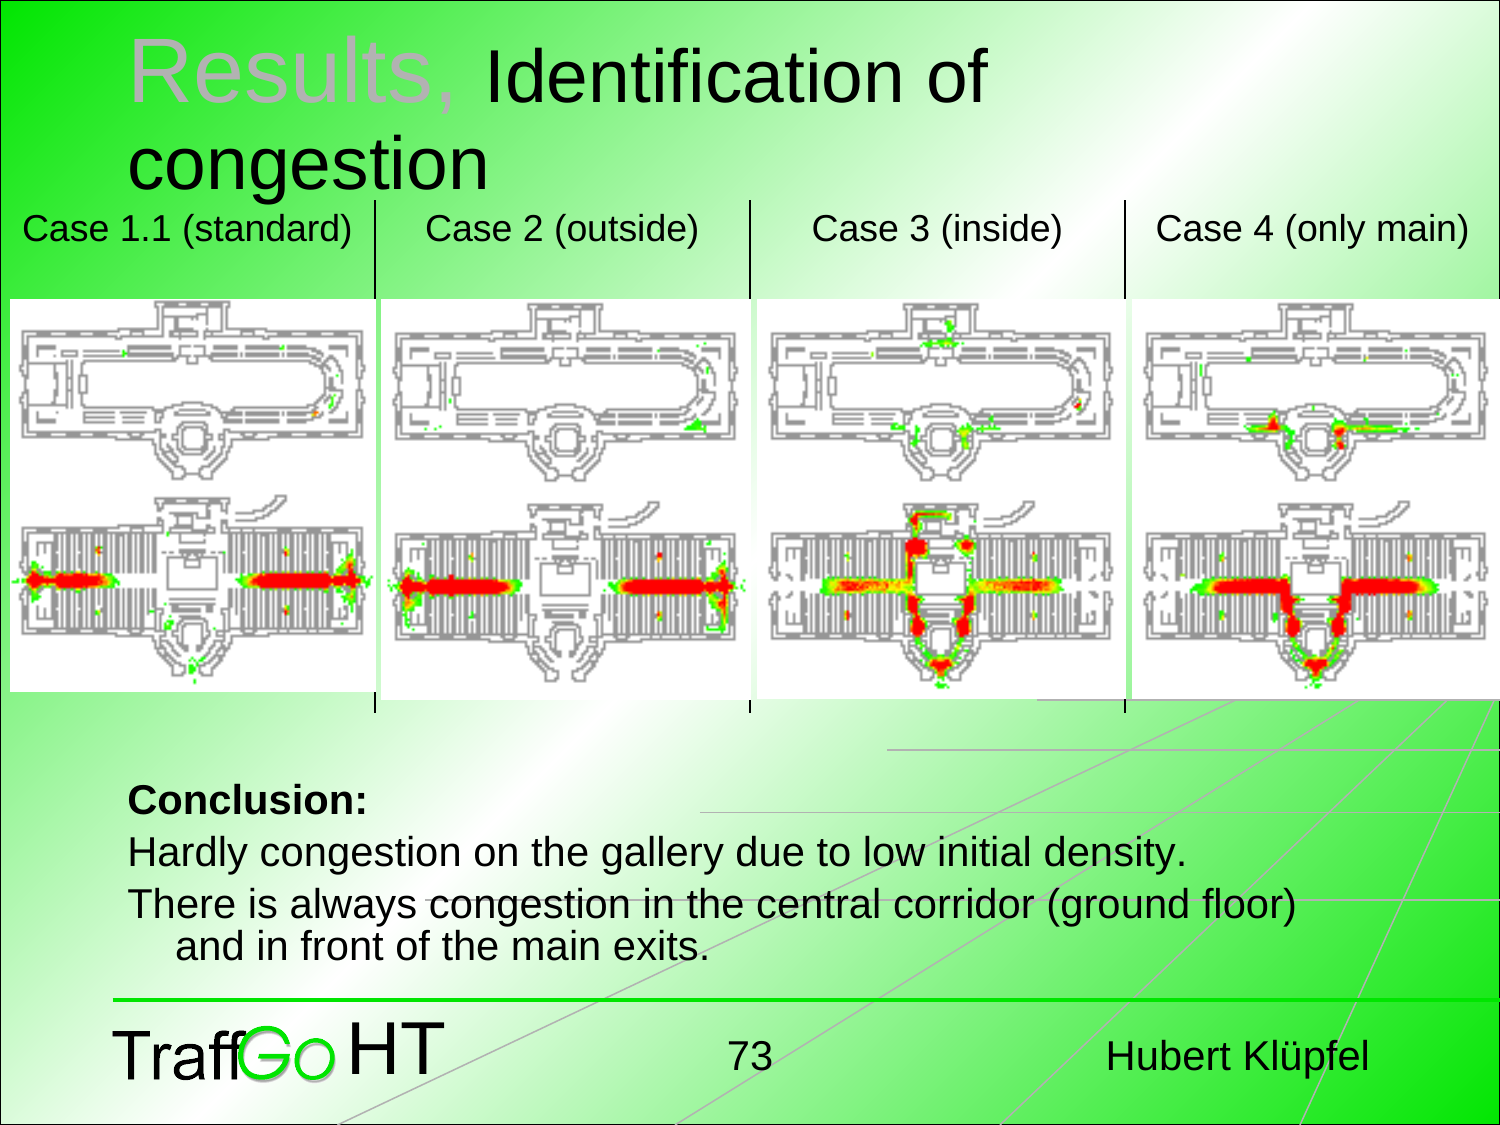

# Results, Identification of congestion
Case 1.1 (standard)
Case 2 (outside)
Case 3 (inside)
Case 4 (only main)
Conclusion:
Hardly congestion on the gallery due to low initial density.
There is always congestion in the central corridor (ground floor) and in front of the main exits.